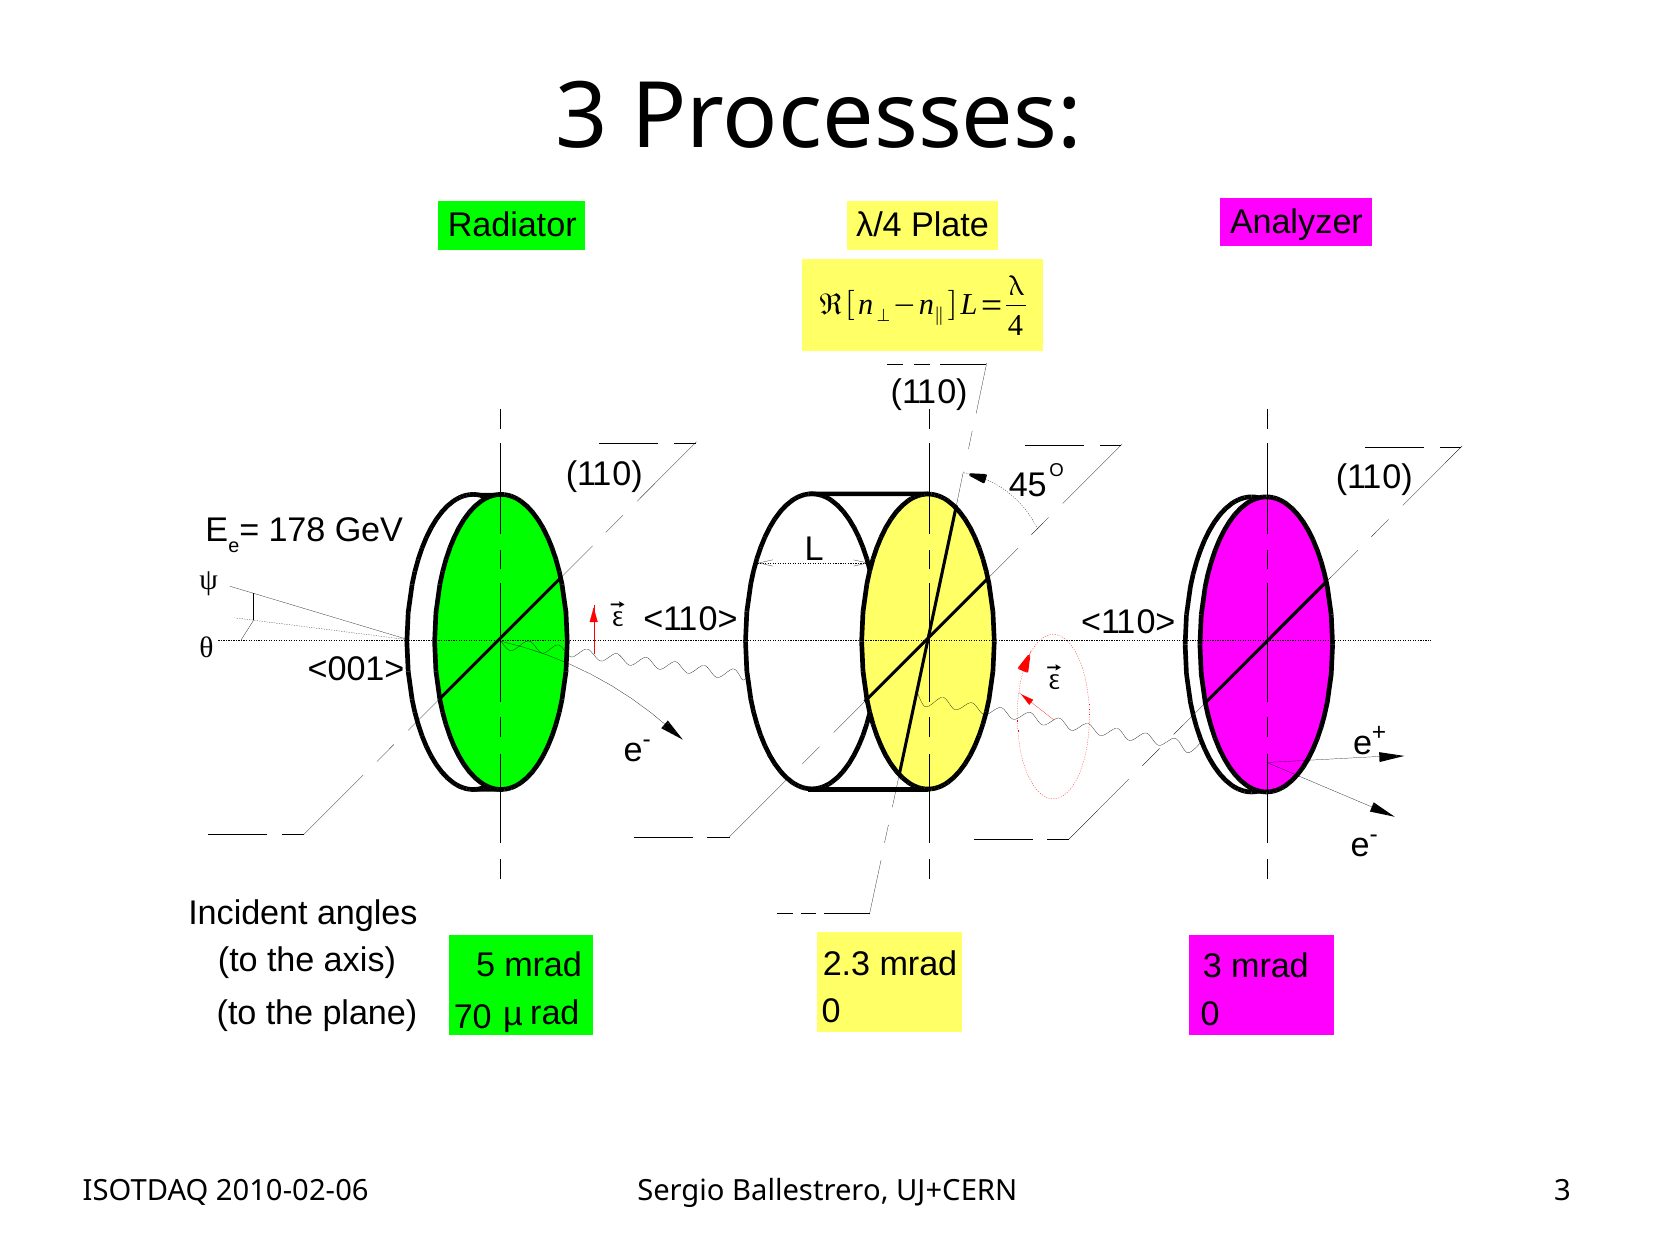

# 3 Processes:
ISOTDAQ - Ankara 2010-02-05
3